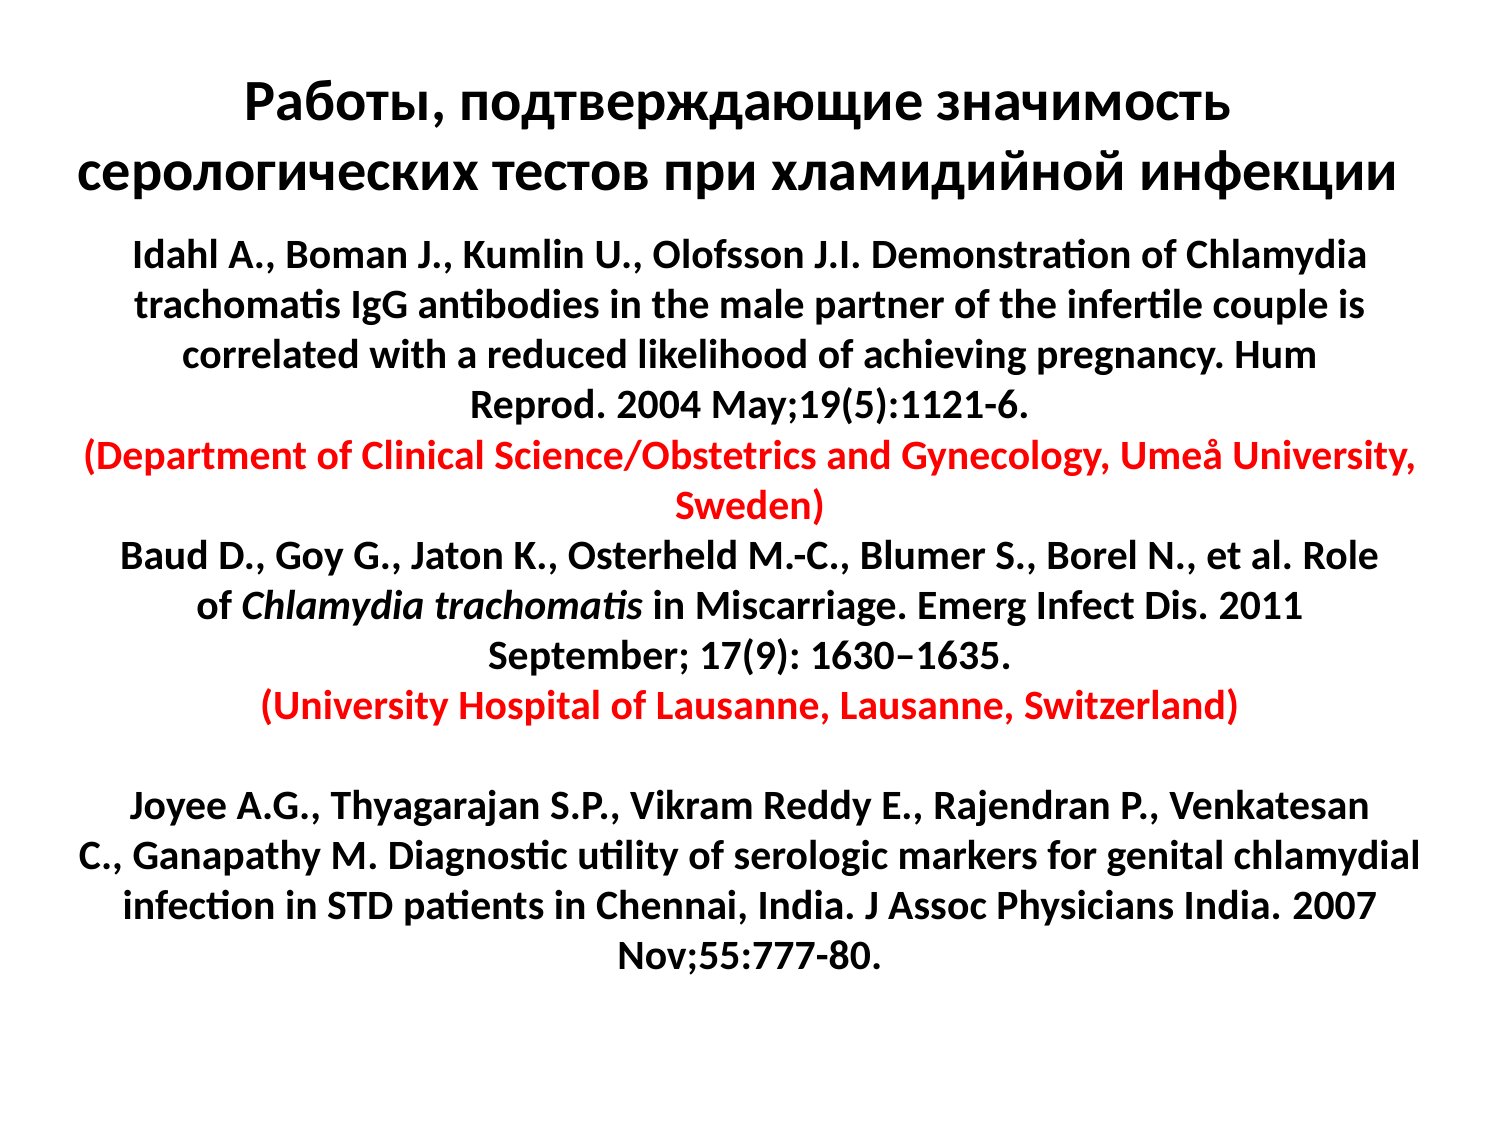

# Работы, подтверждающие значимость серологических тестов при хламидийной инфекции
Idahl A., Boman J., Kumlin U., Olofsson J.I. Demonstration of Chlamydia trachomatis IgG antibodies in the male partner of the infertile couple is correlated with a reduced likelihood of achieving pregnancy. Hum Reprod. 2004 May;19(5):1121-6.
(Department of Clinical Science/Obstetrics and Gynecology, Umeå University, Sweden)
Baud D., Goy G., Jaton K., Osterheld M.-C., Blumer S., Borel N., et al. Role of Chlamydia trachomatis in Miscarriage. Emerg Infect Dis. 2011 September; 17(9): 1630–1635.
(University Hospital of Lausanne, Lausanne, Switzerland)
Joyee A.G., Thyagarajan S.P., Vikram Reddy E., Rajendran P., Venkatesan C., Ganapathy M. Diagnostic utility of serologic markers for genital chlamydial infection in STD patients in Chennai, India. J Assoc Physicians India. 2007 Nov;55:777-80.